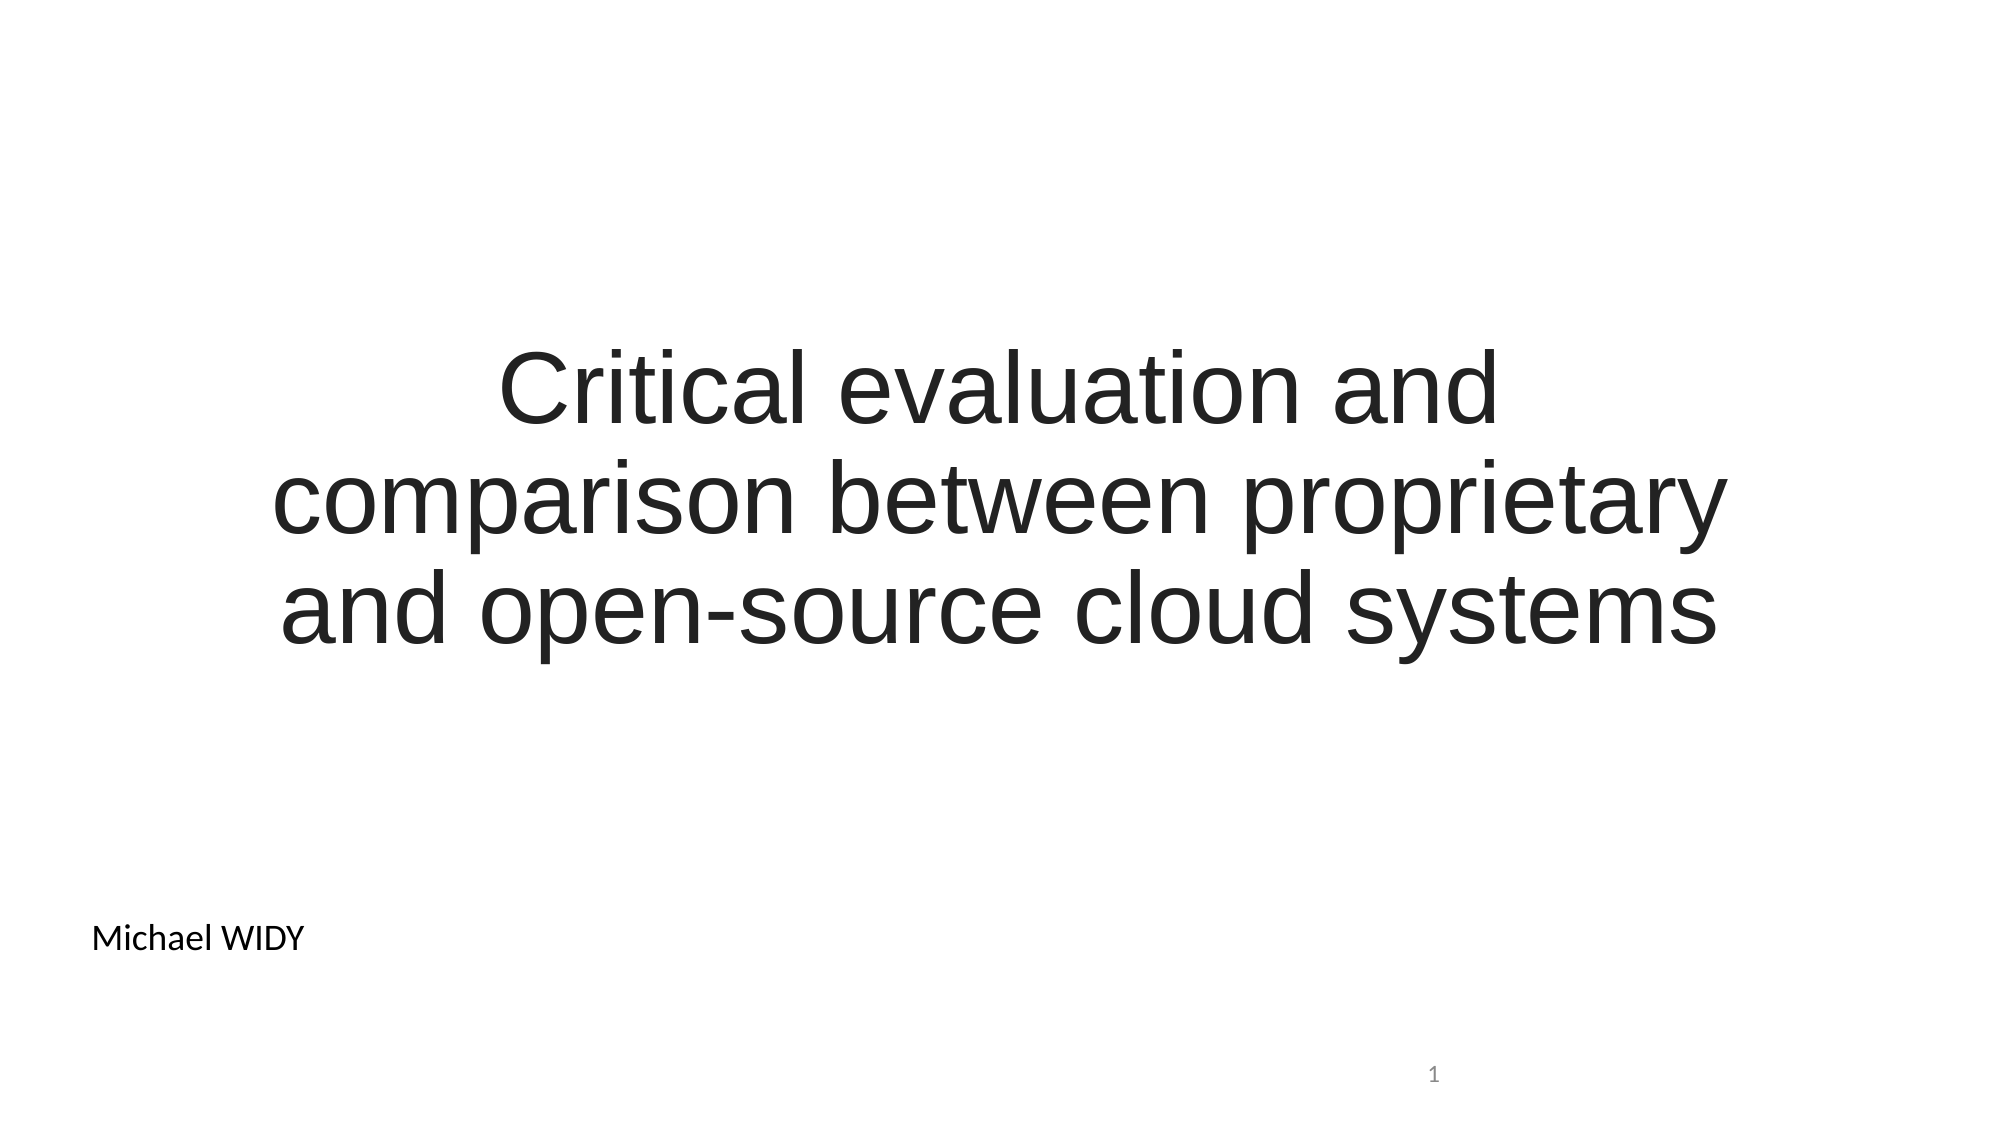

# Critical evaluation and comparison between proprietary and open-source cloud systems
Michael WIDY
1